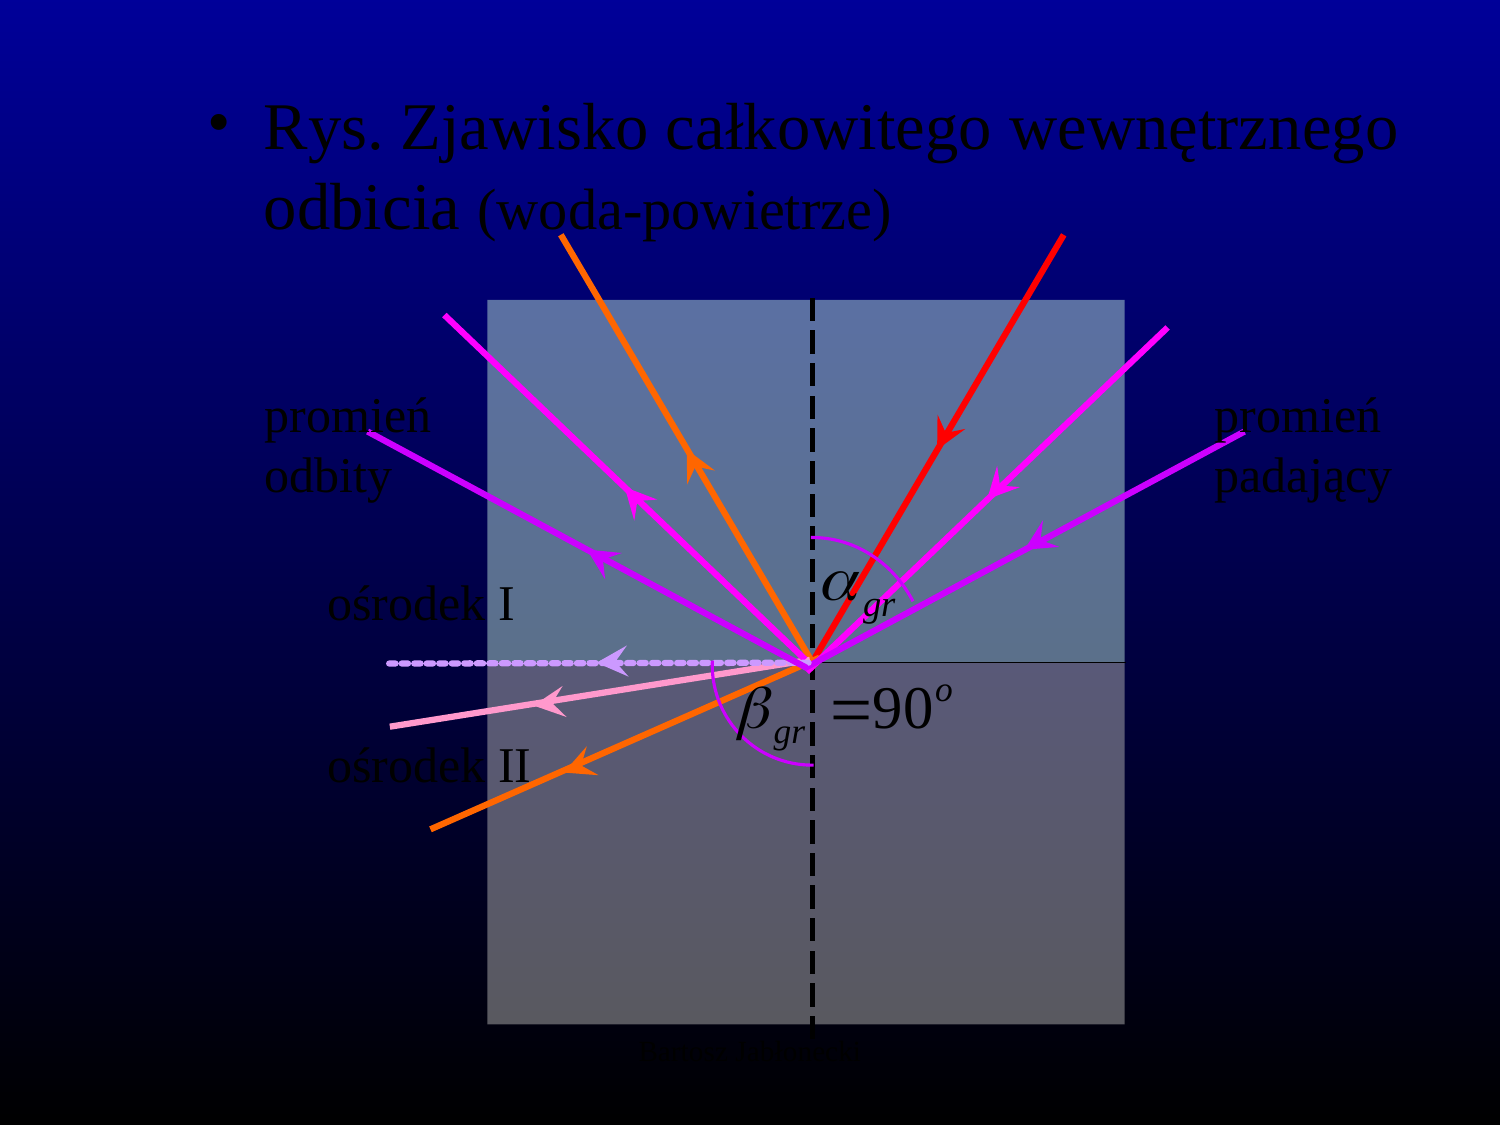

Rys. Zjawisko całkowitego wewnętrznego odbicia (woda-powietrze)
promień odbity
promień padający
ośrodek I
ośrodek II
Bartosz Jabłonecki